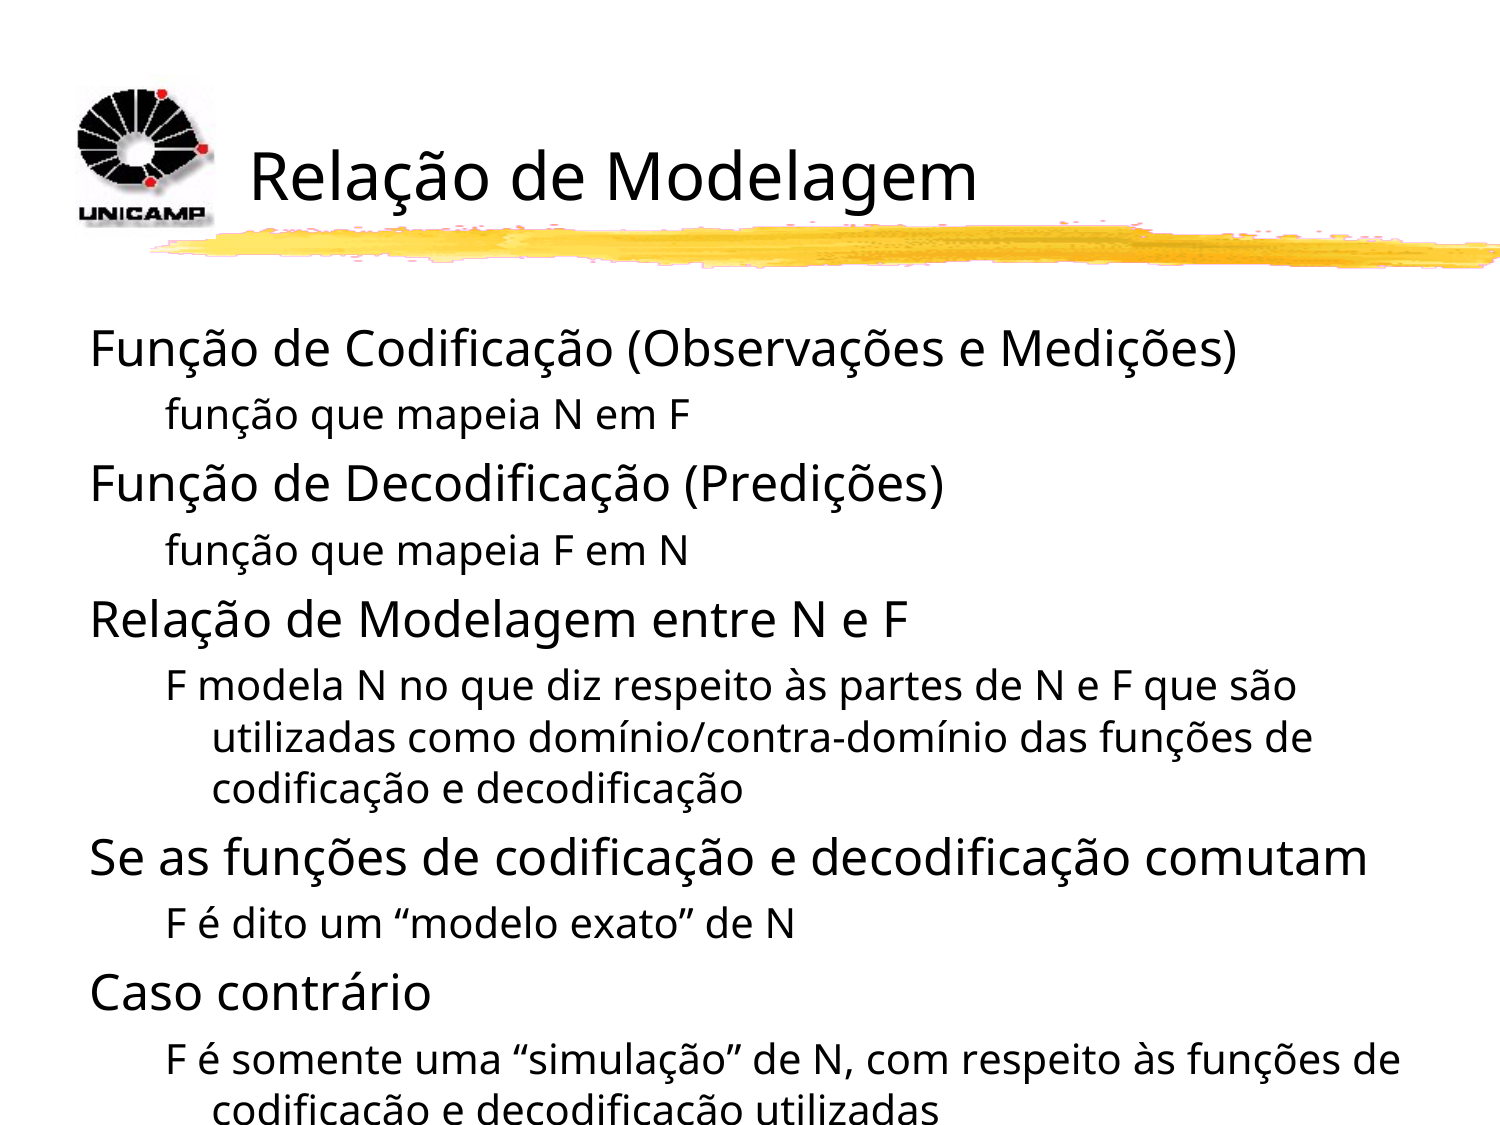

# Relação de Modelagem
Função de Codificação (Observações e Medições)
função que mapeia N em F
Função de Decodificação (Predições)
função que mapeia F em N
Relação de Modelagem entre N e F
F modela N no que diz respeito às partes de N e F que são utilizadas como domínio/contra-domínio das funções de codificação e decodificação
Se as funções de codificação e decodificação comutam
F é dito um “modelo exato” de N
Caso contrário
F é somente uma “simulação” de N, com respeito às funções de codificação e decodificação utilizadas